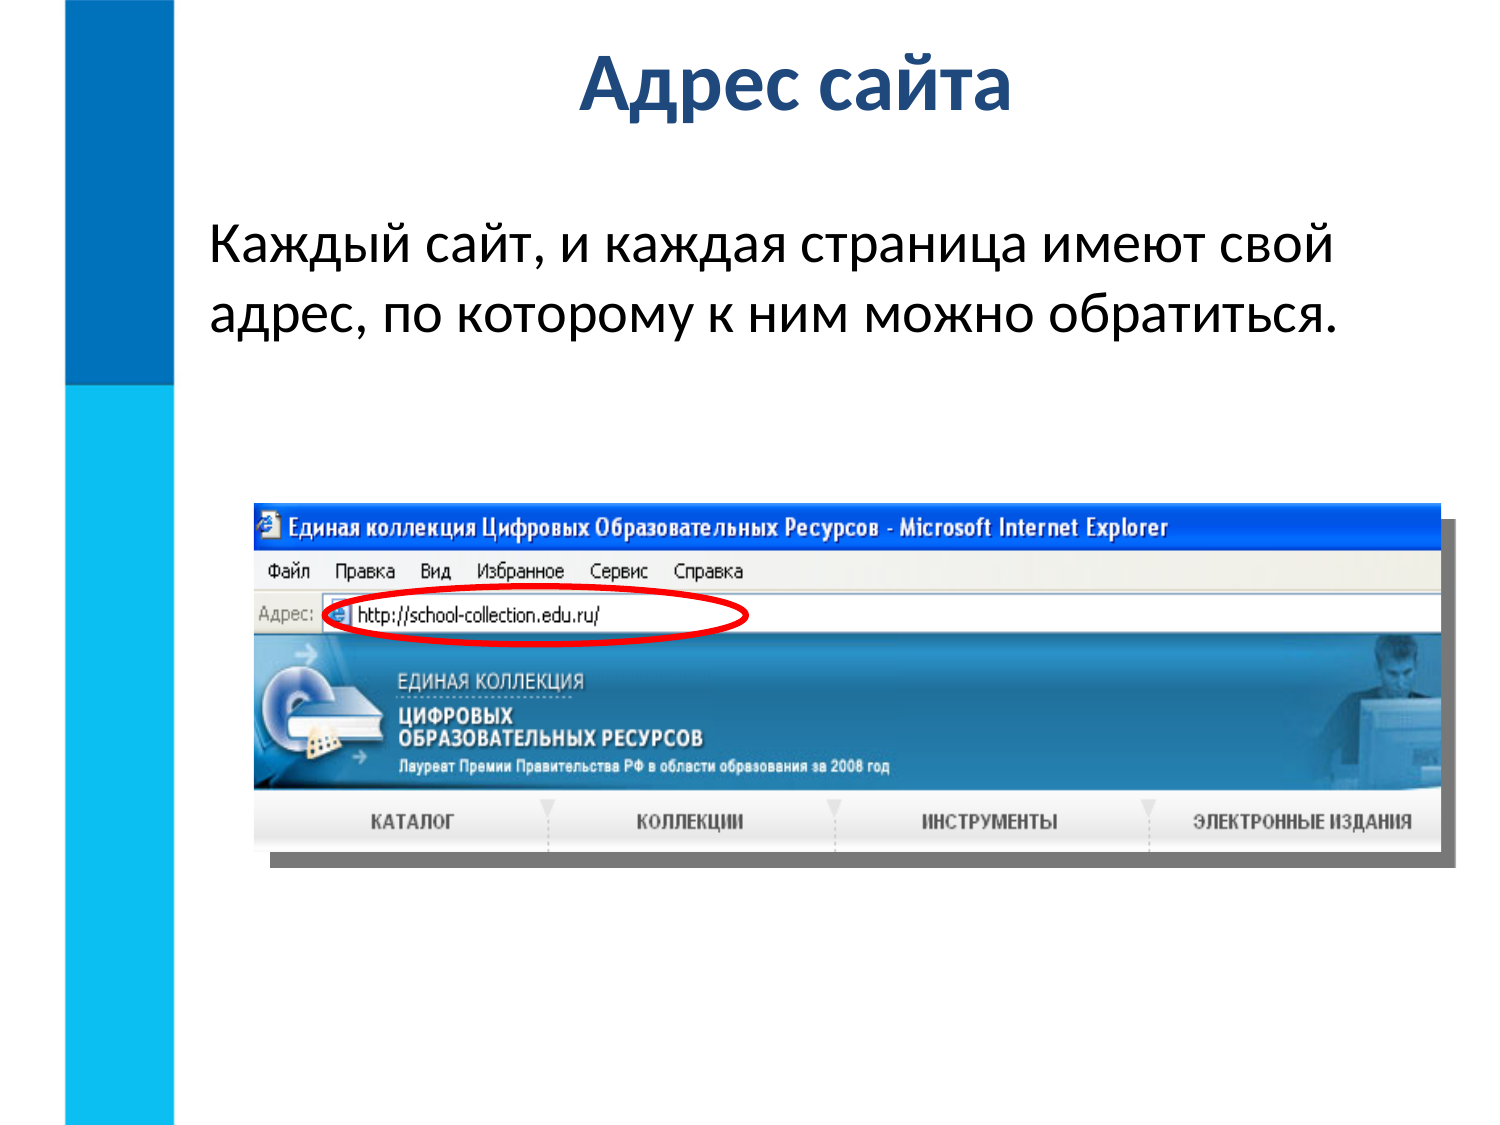

Адрес сайта
Каждый сайт, и каждая страница имеют свой адрес, по которому к ним можно обратиться.